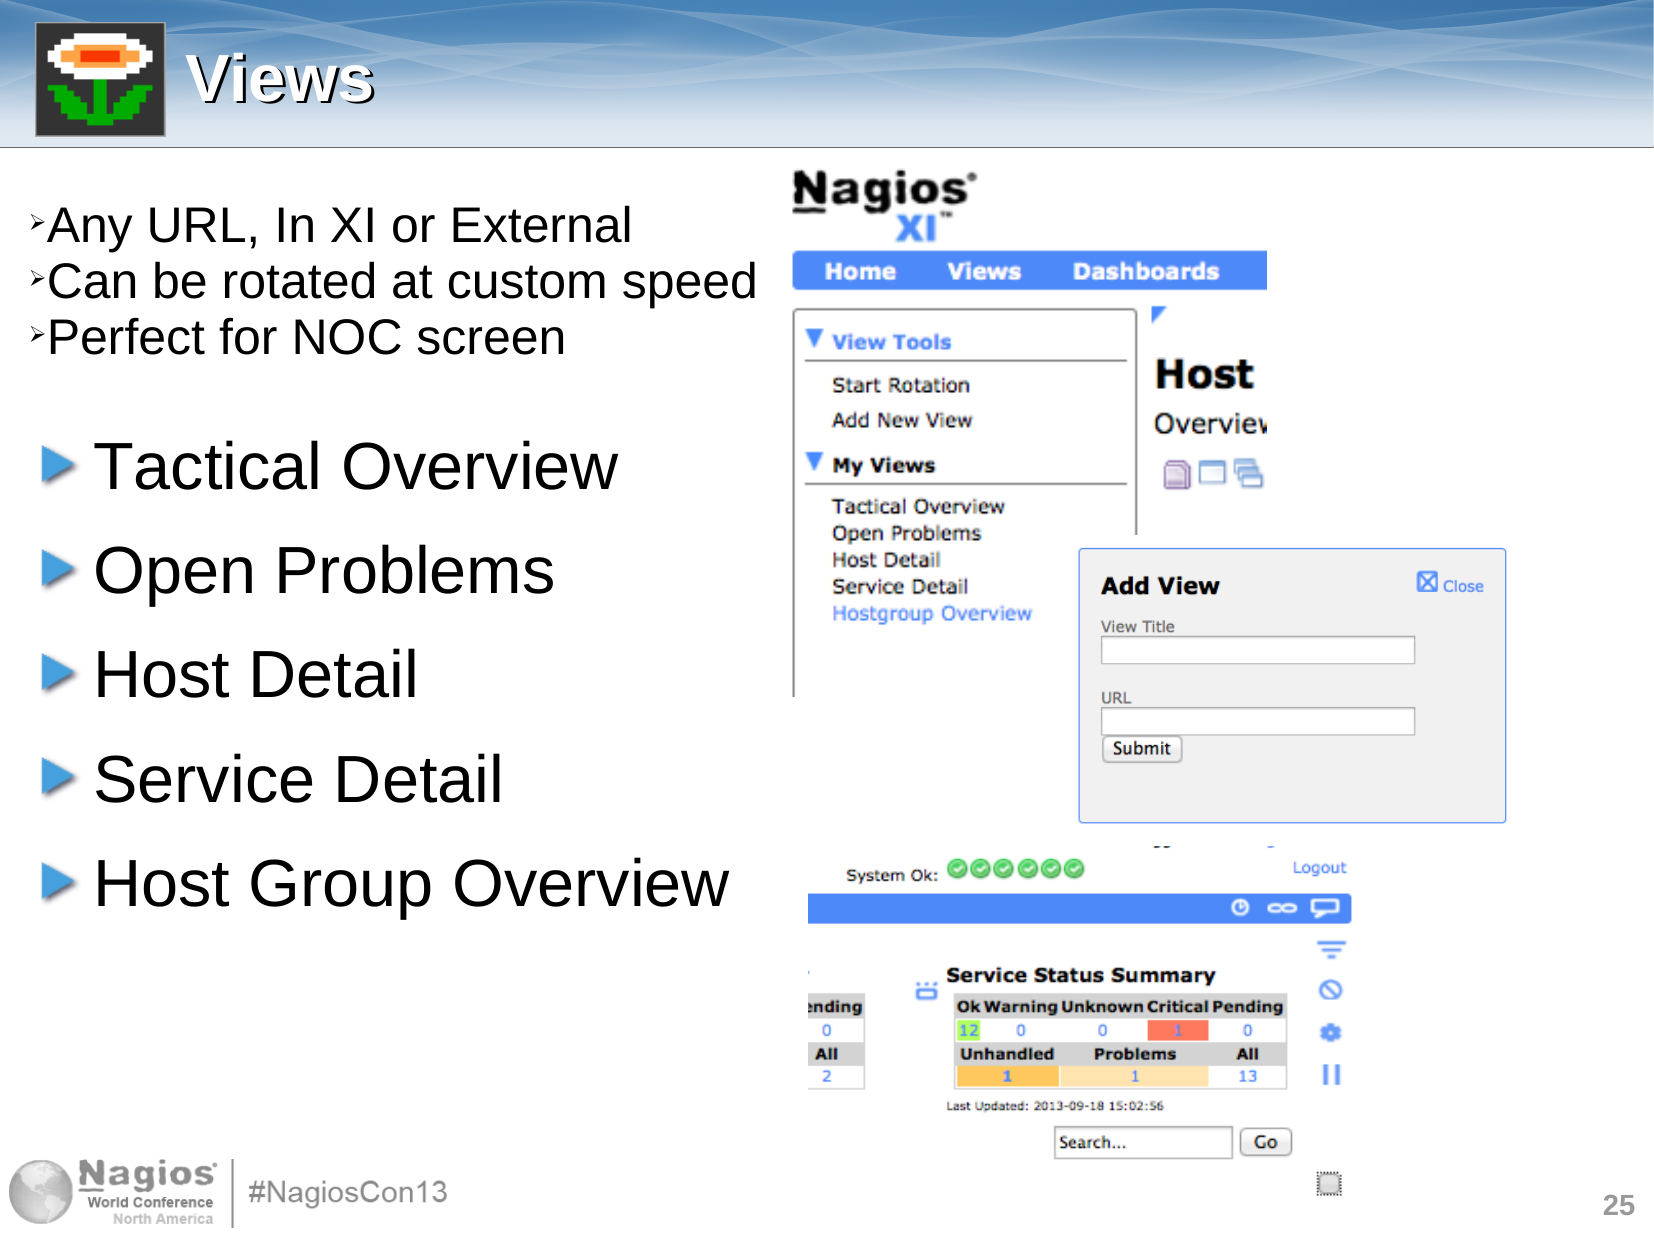

# Views
| Any URL, In XI or External Can be rotated at custom speed Perfect for NOC screen |
| --- |
Tactical Overview
Open Problems
Host Detail
Service Detail
Host Group Overview
25